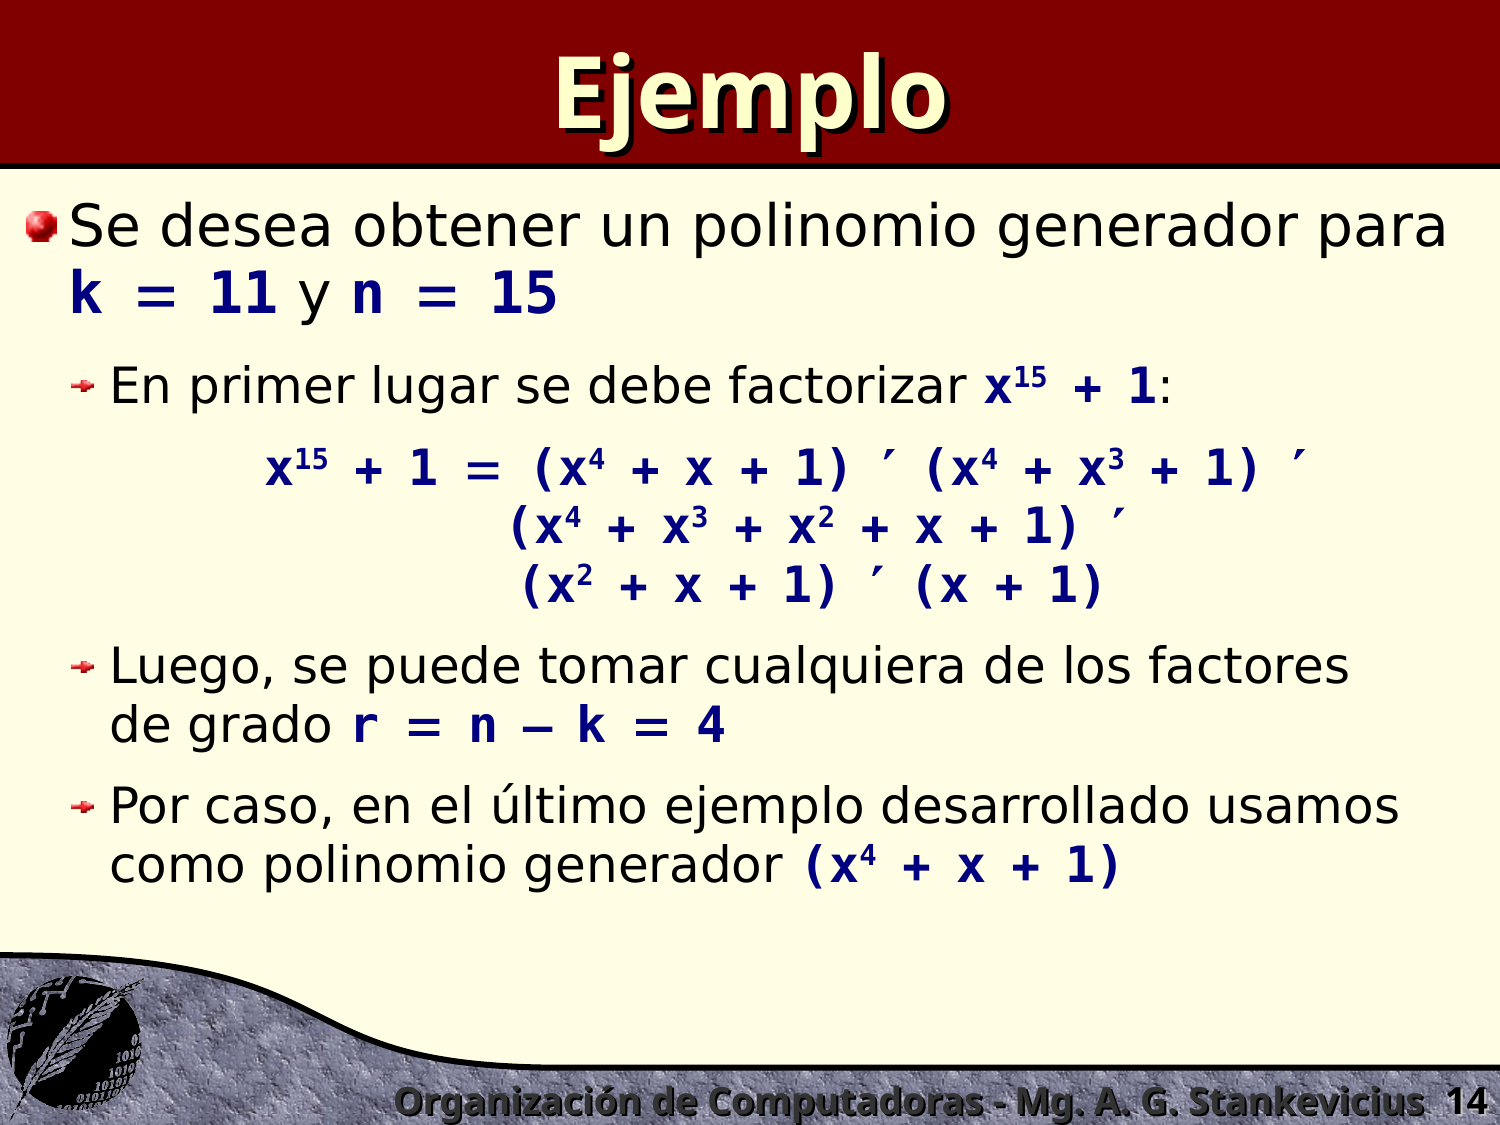

# Ejemplo
Se desea obtener un polinomio generador para k = 11 y n = 15
En primer lugar se debe factorizar x15 + 1:
x15 + 1 = (x4 + x + 1) ´ (x4 + x3 + 1) ´
 (x4 + x3 + x2 + x + 1) ´
 (x2 + x + 1) ´ (x + 1)
Luego, se puede tomar cualquiera de los factores
de grado r = n – k = 4
Por caso, en el último ejemplo desarrollado usamos como polinomio generador (x4 + x + 1)
14